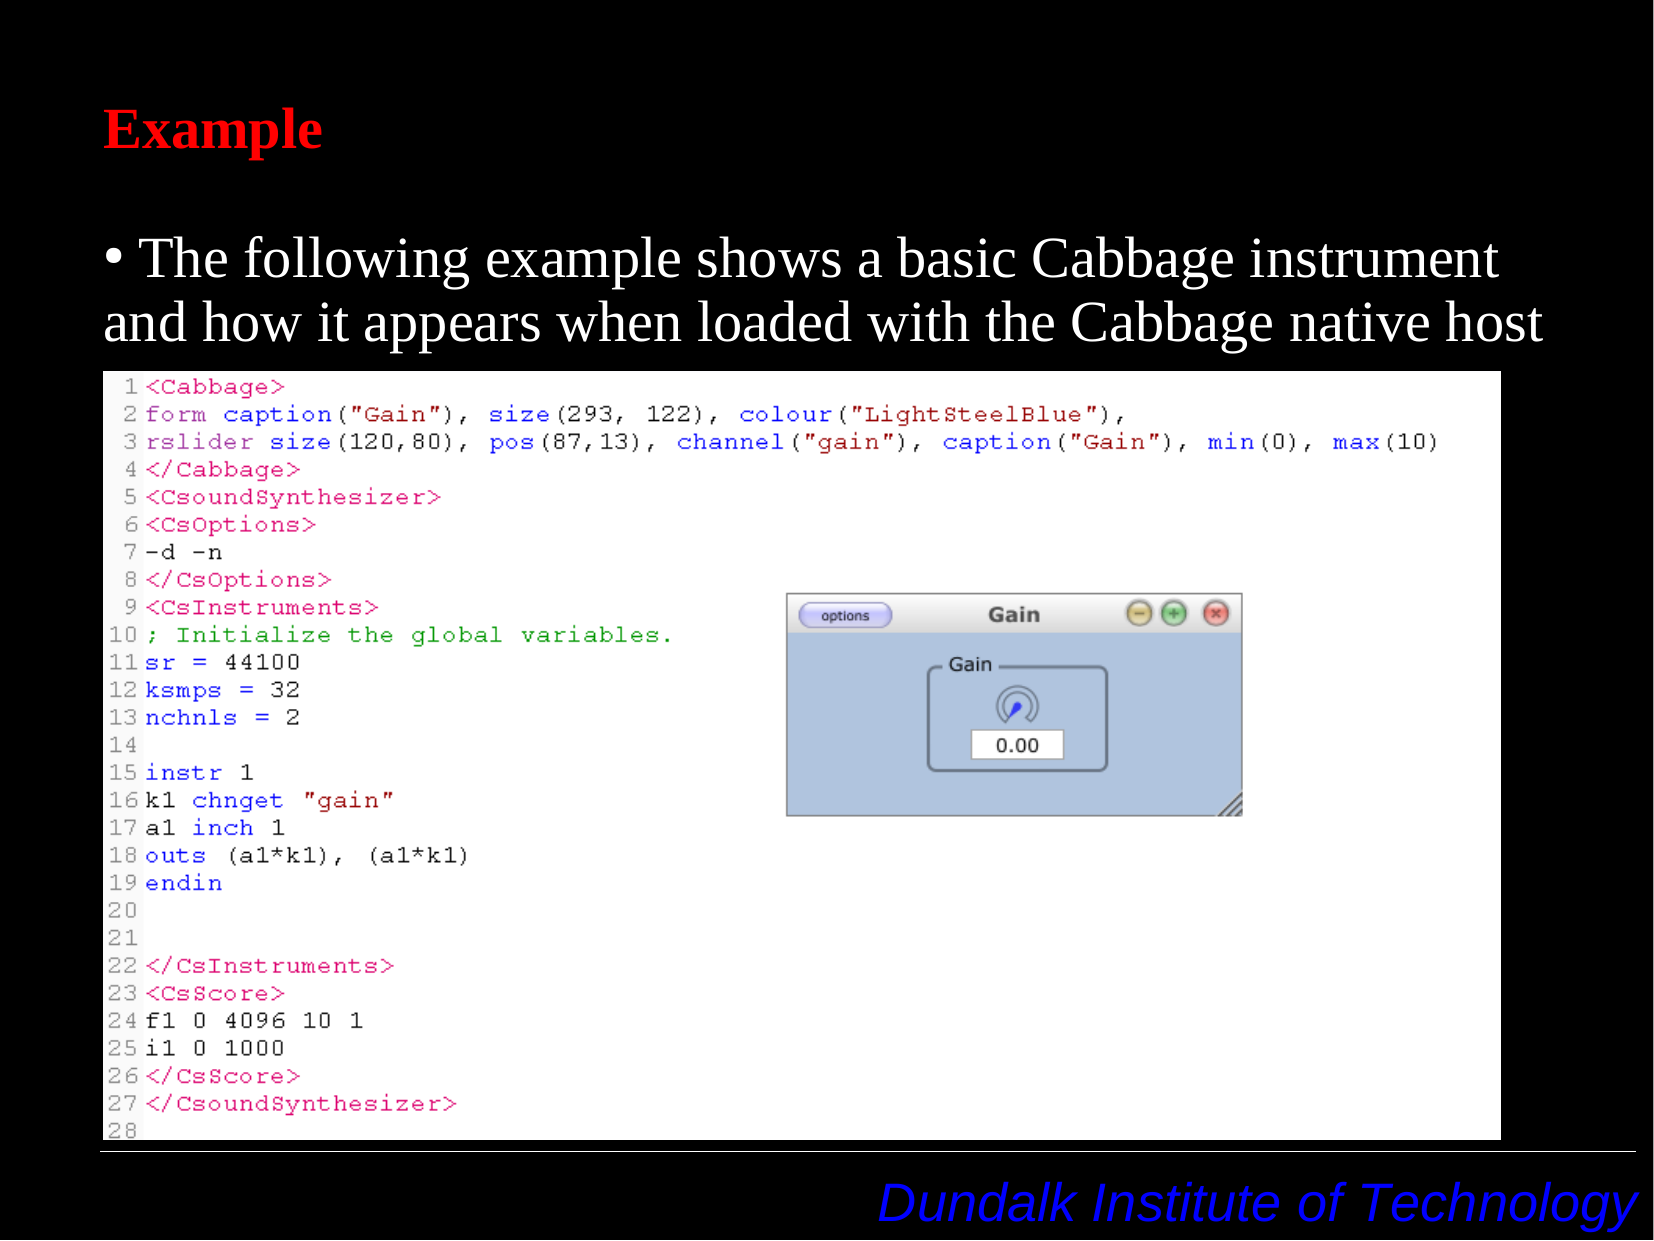

Example
 The following example shows a basic Cabbage instrument and how it appears when loaded with the Cabbage native host
Dundalk Institute of Technology